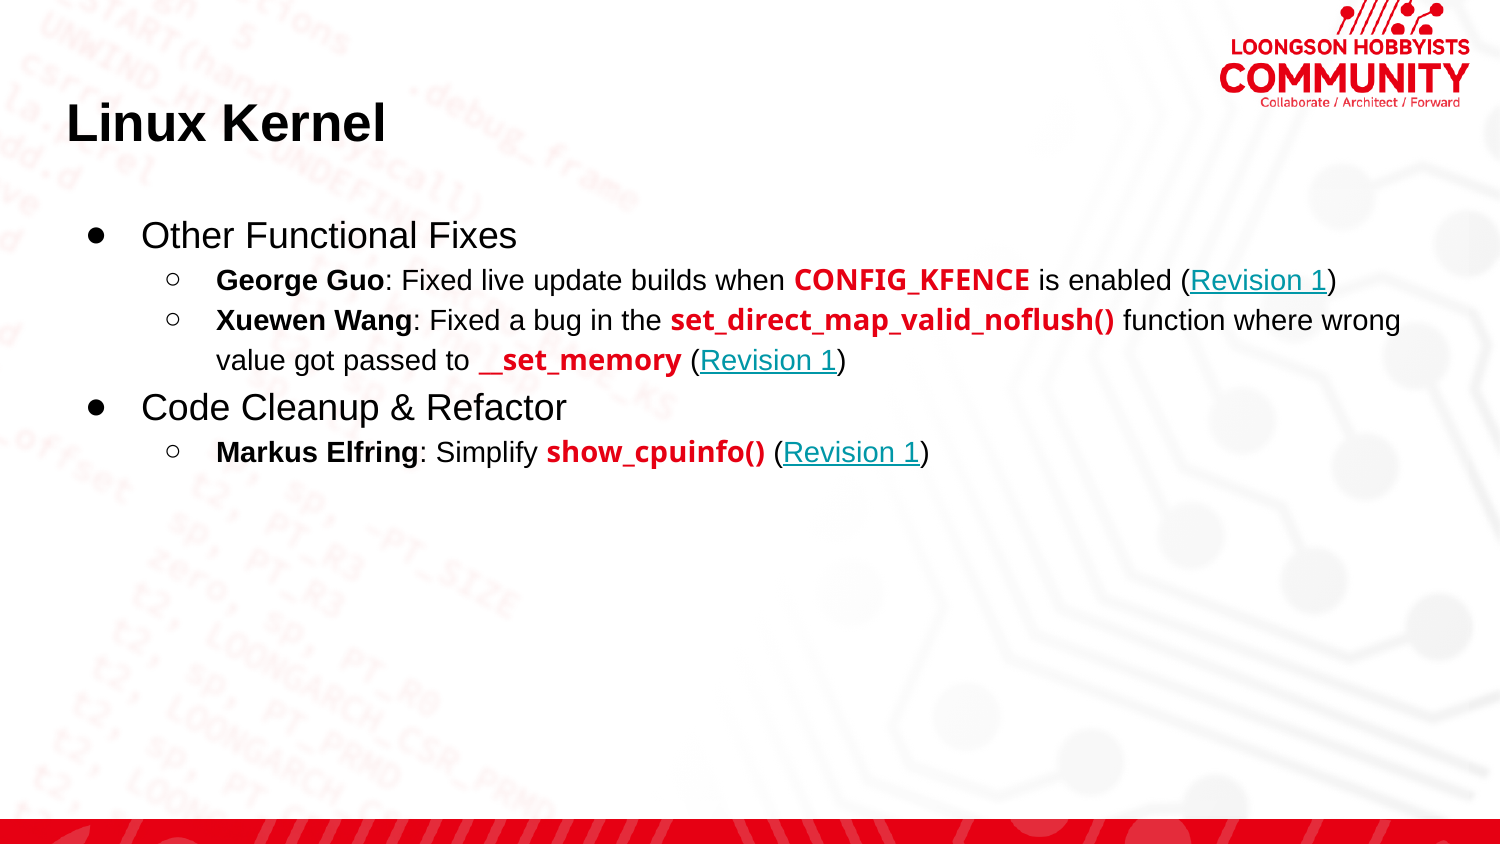

# Linux Kernel
Other Functional Fixes
George Guo: Fixed live update builds when CONFIG_KFENCE is enabled (Revision 1)
Xuewen Wang: Fixed a bug in the set_direct_map_valid_noflush() function where wrong value got passed to __set_memory (Revision 1)
Code Cleanup & Refactor
Markus Elfring: Simplify show_cpuinfo() (Revision 1)